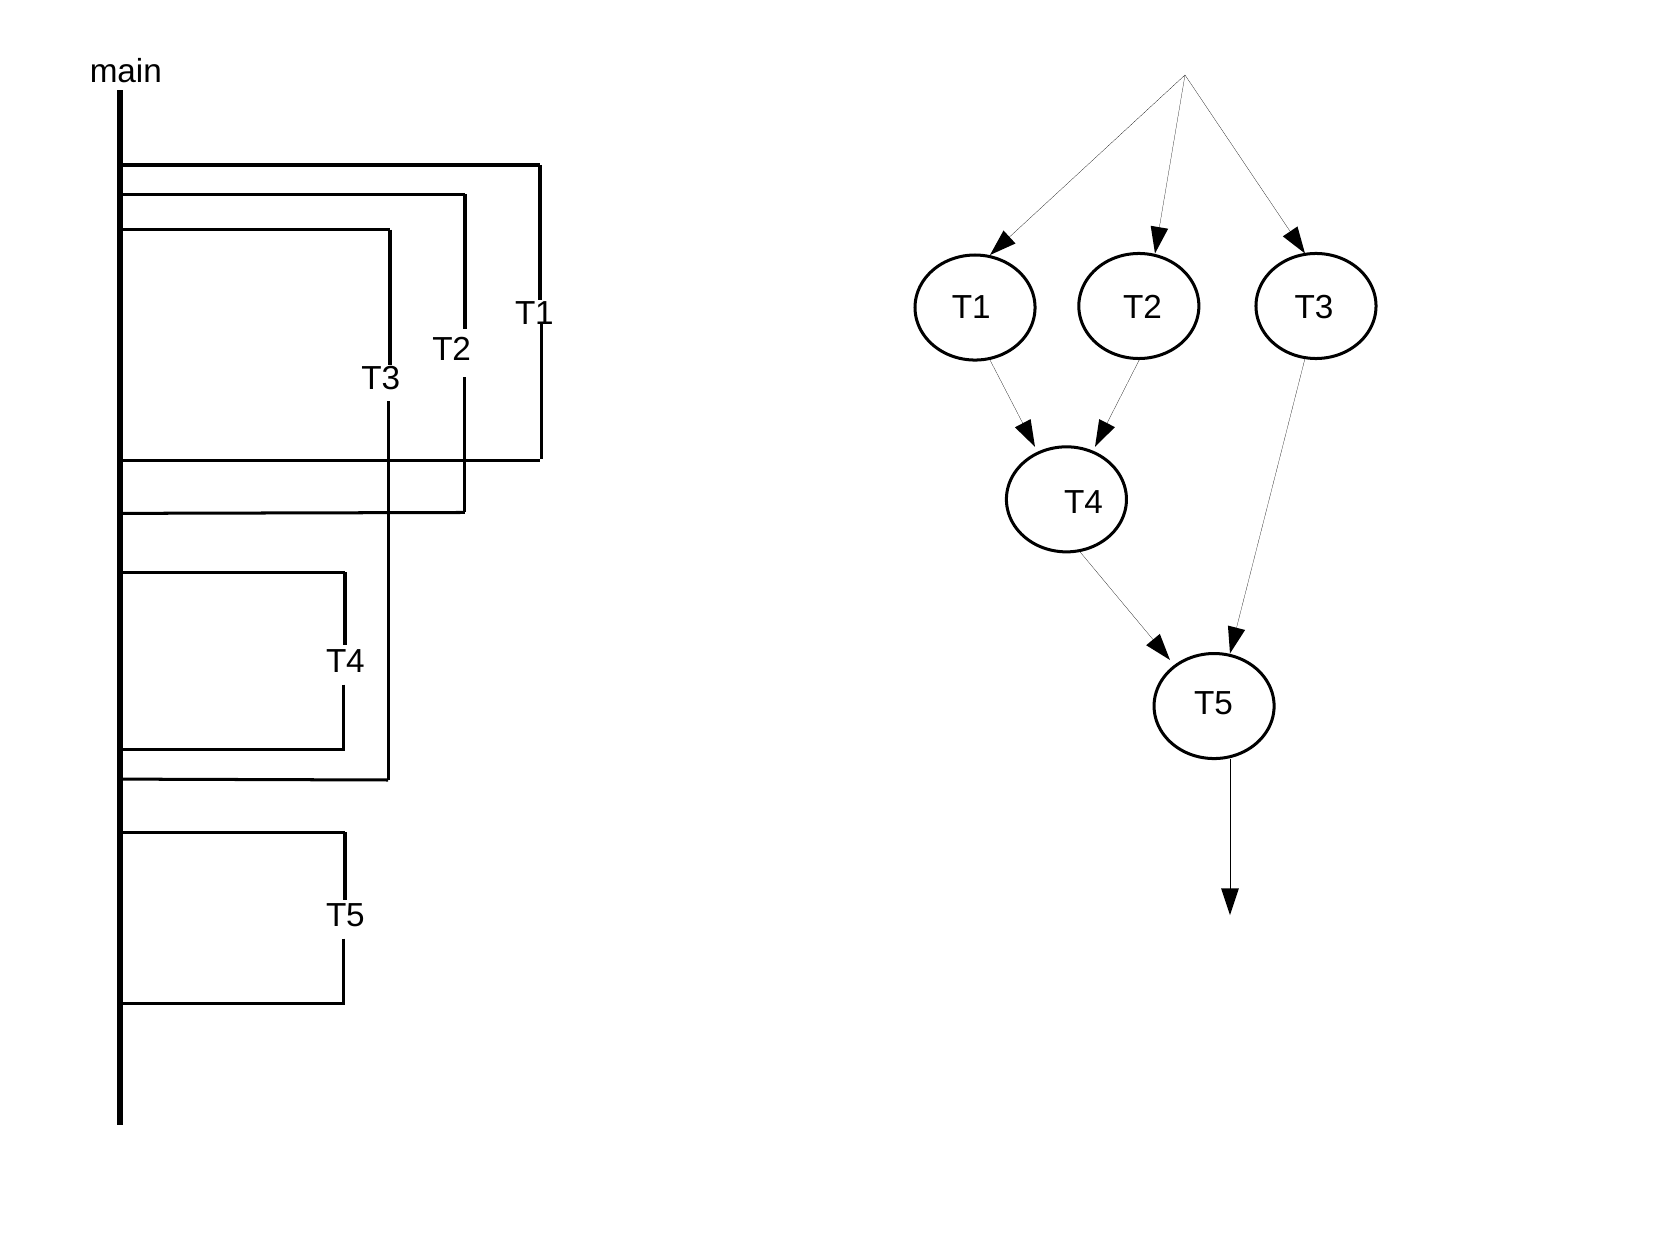

main
T1
T2
T3
T1
T2
T3
T4
T4
T5
T5